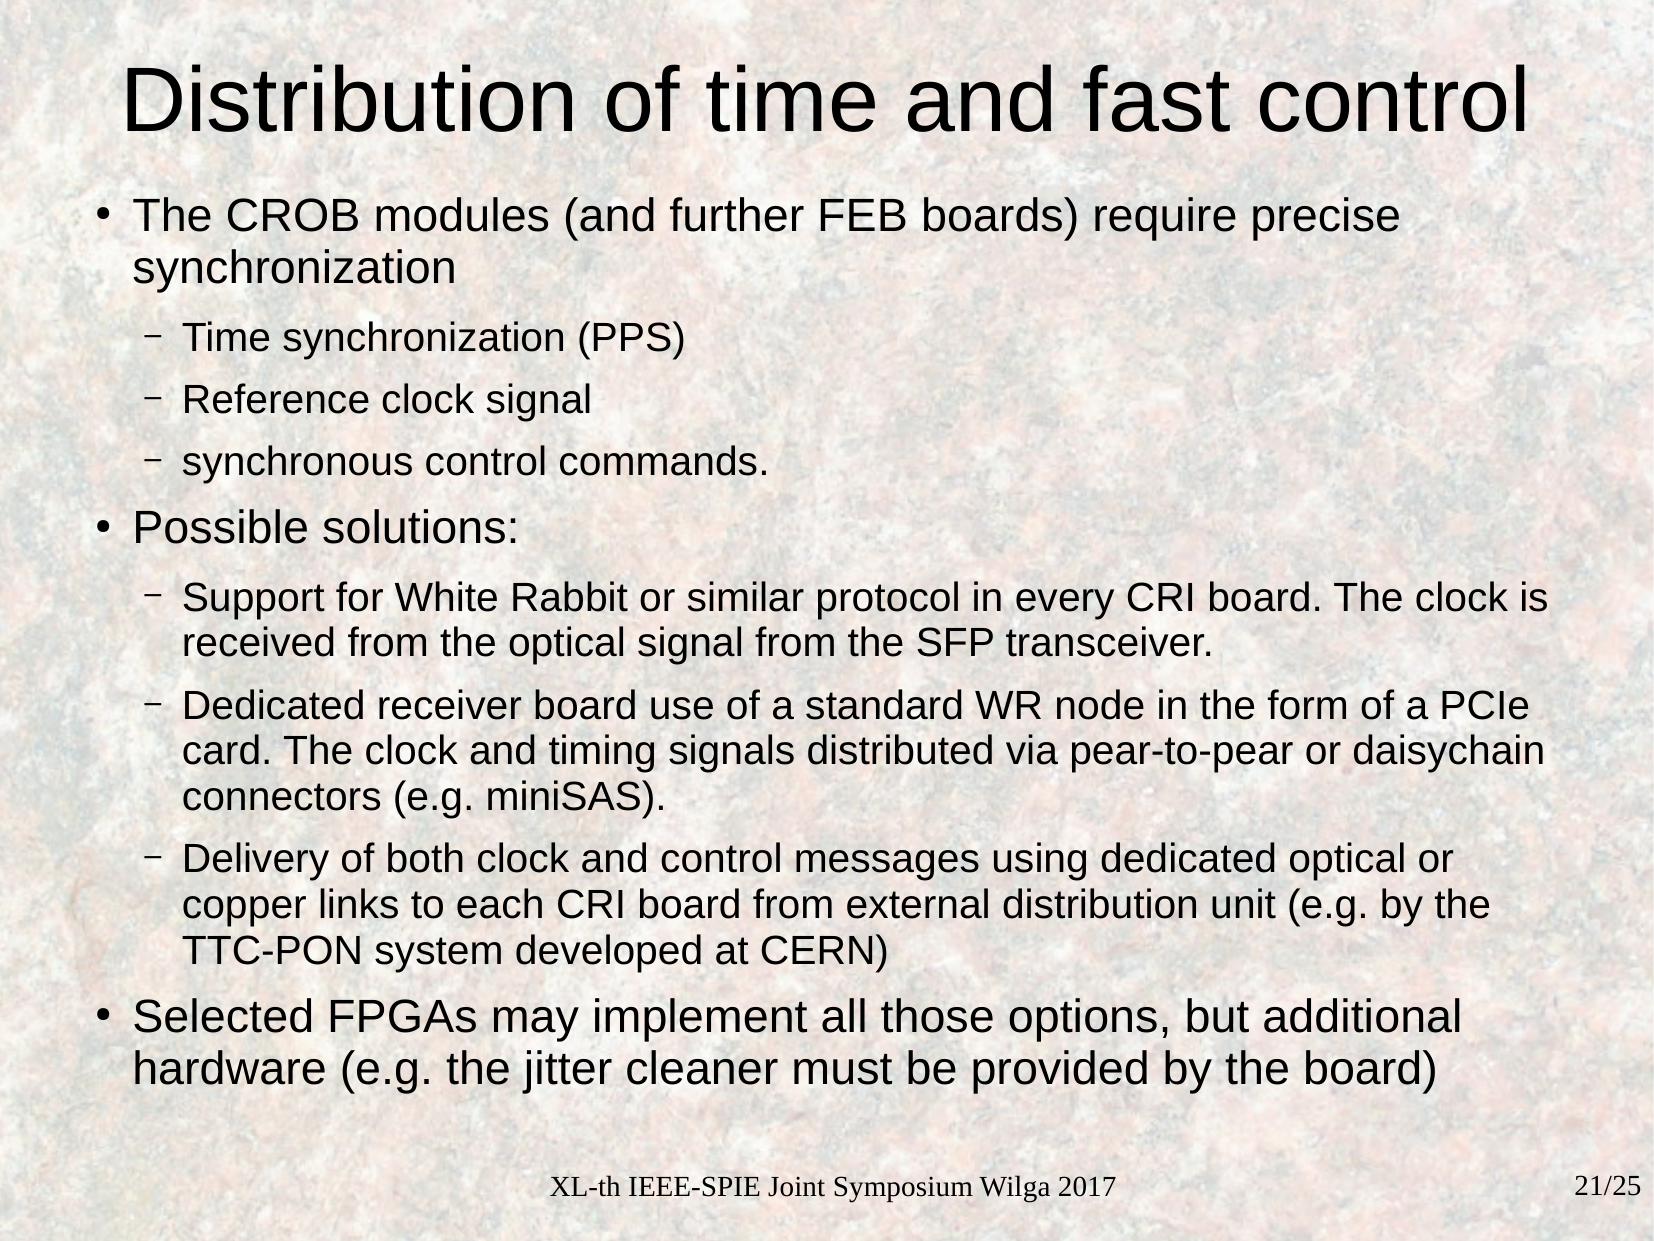

# Distribution of time and fast control
The CROB modules (and further FEB boards) require precise synchronization
Time synchronization (PPS)
Reference clock signal
synchronous control commands.
Possible solutions:
Support for White Rabbit or similar protocol in every CRI board. The clock is received from the optical signal from the SFP transceiver.
Dedicated receiver board use of a standard WR node in the form of a PCIe card. The clock and timing signals distributed via pear-to-pear or daisychain connectors (e.g. miniSAS).
Delivery of both clock and control messages using dedicated optical or copper links to each CRI board from external distribution unit (e.g. by the TTC-PON system developed at CERN)
Selected FPGAs may implement all those options, but additional hardware (e.g. the jitter cleaner must be provided by the board)
21
CBM Collaboration Meeting 03.2017